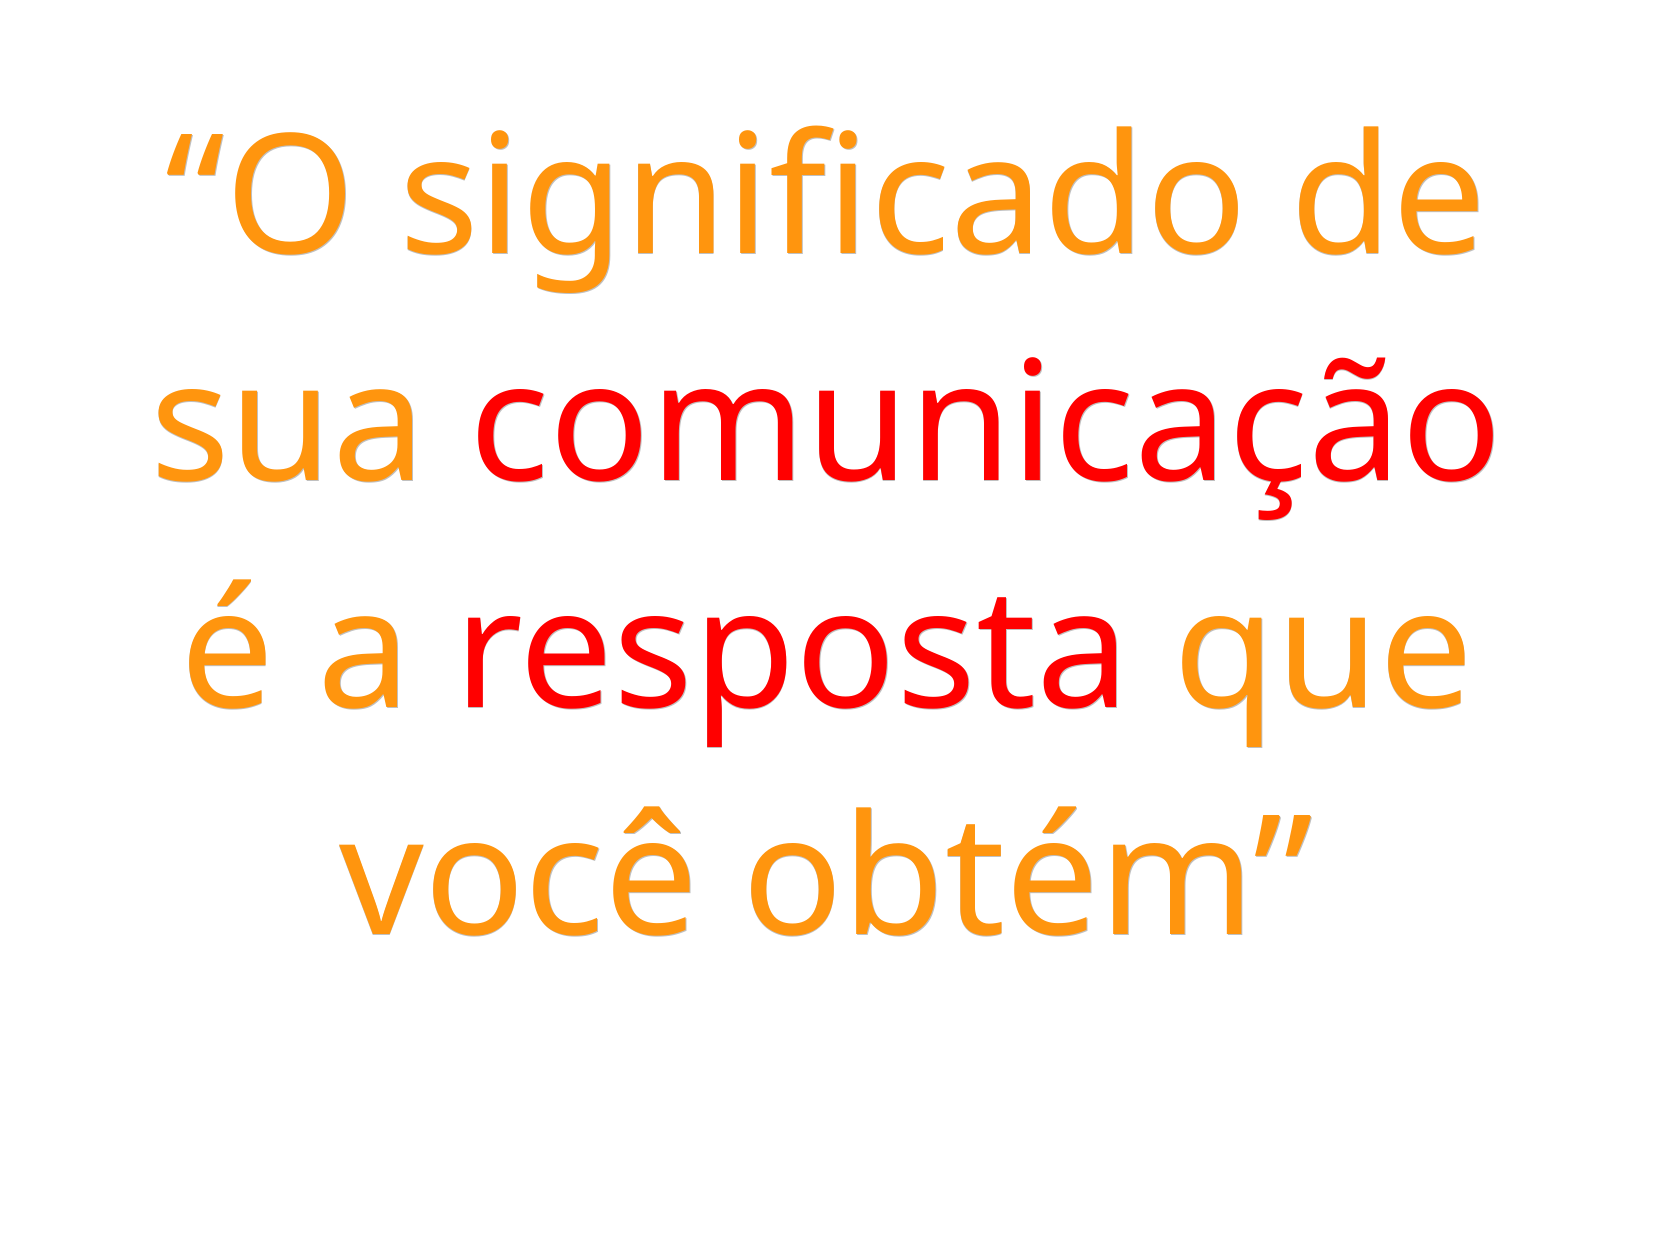

# “O significado de sua comunicação é a resposta que você obtém”